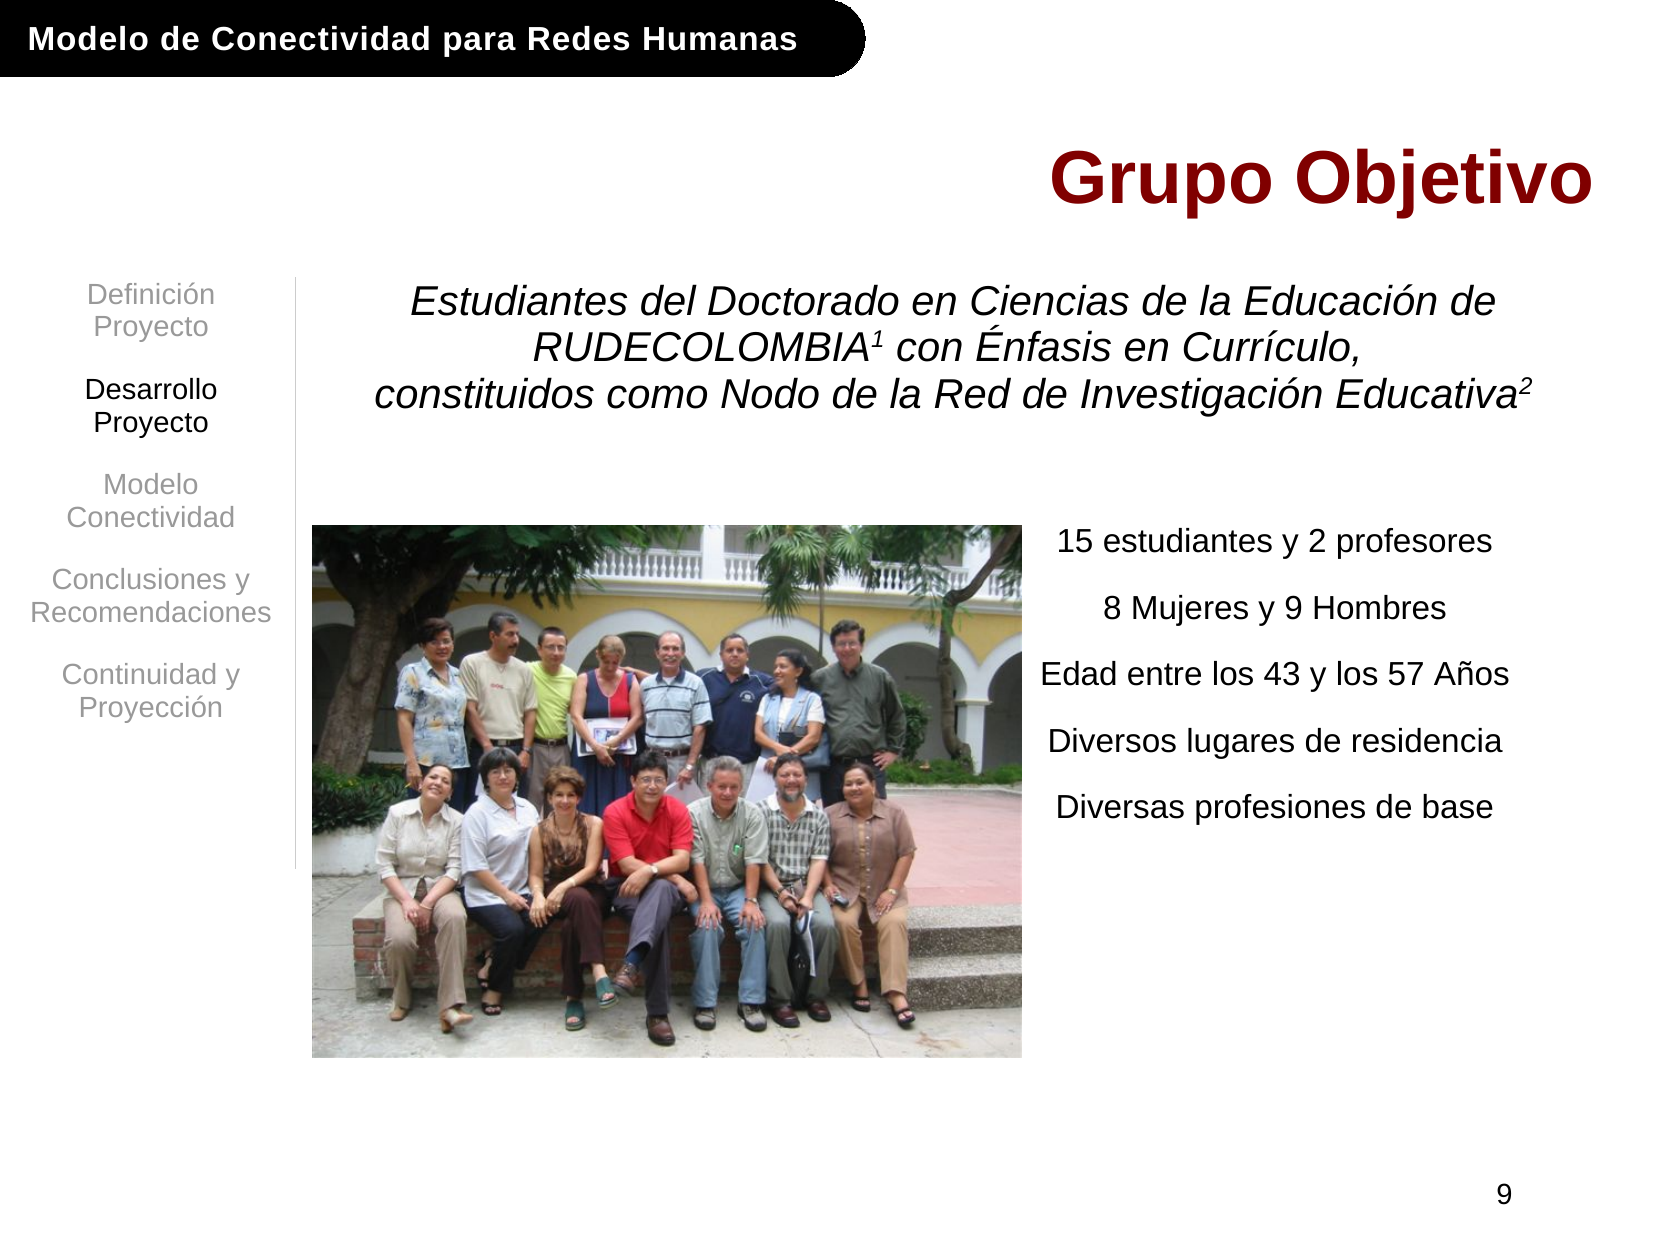

# Grupo Objetivo
Estudiantes del Doctorado en Ciencias de la Educación de RUDECOLOMBIA1 con Énfasis en Currículo,
constituidos como Nodo de la Red de Investigación Educativa2
15 estudiantes y 2 profesores
8 Mujeres y 9 Hombres
Edad entre los 43 y los 57 Años
Diversos lugares de residencia
Diversas profesiones de base
Definición
Proyecto
Desarrollo
Proyecto
Modelo
Conectividad
Conclusiones y Recomendaciones
Continuidad y Proyección